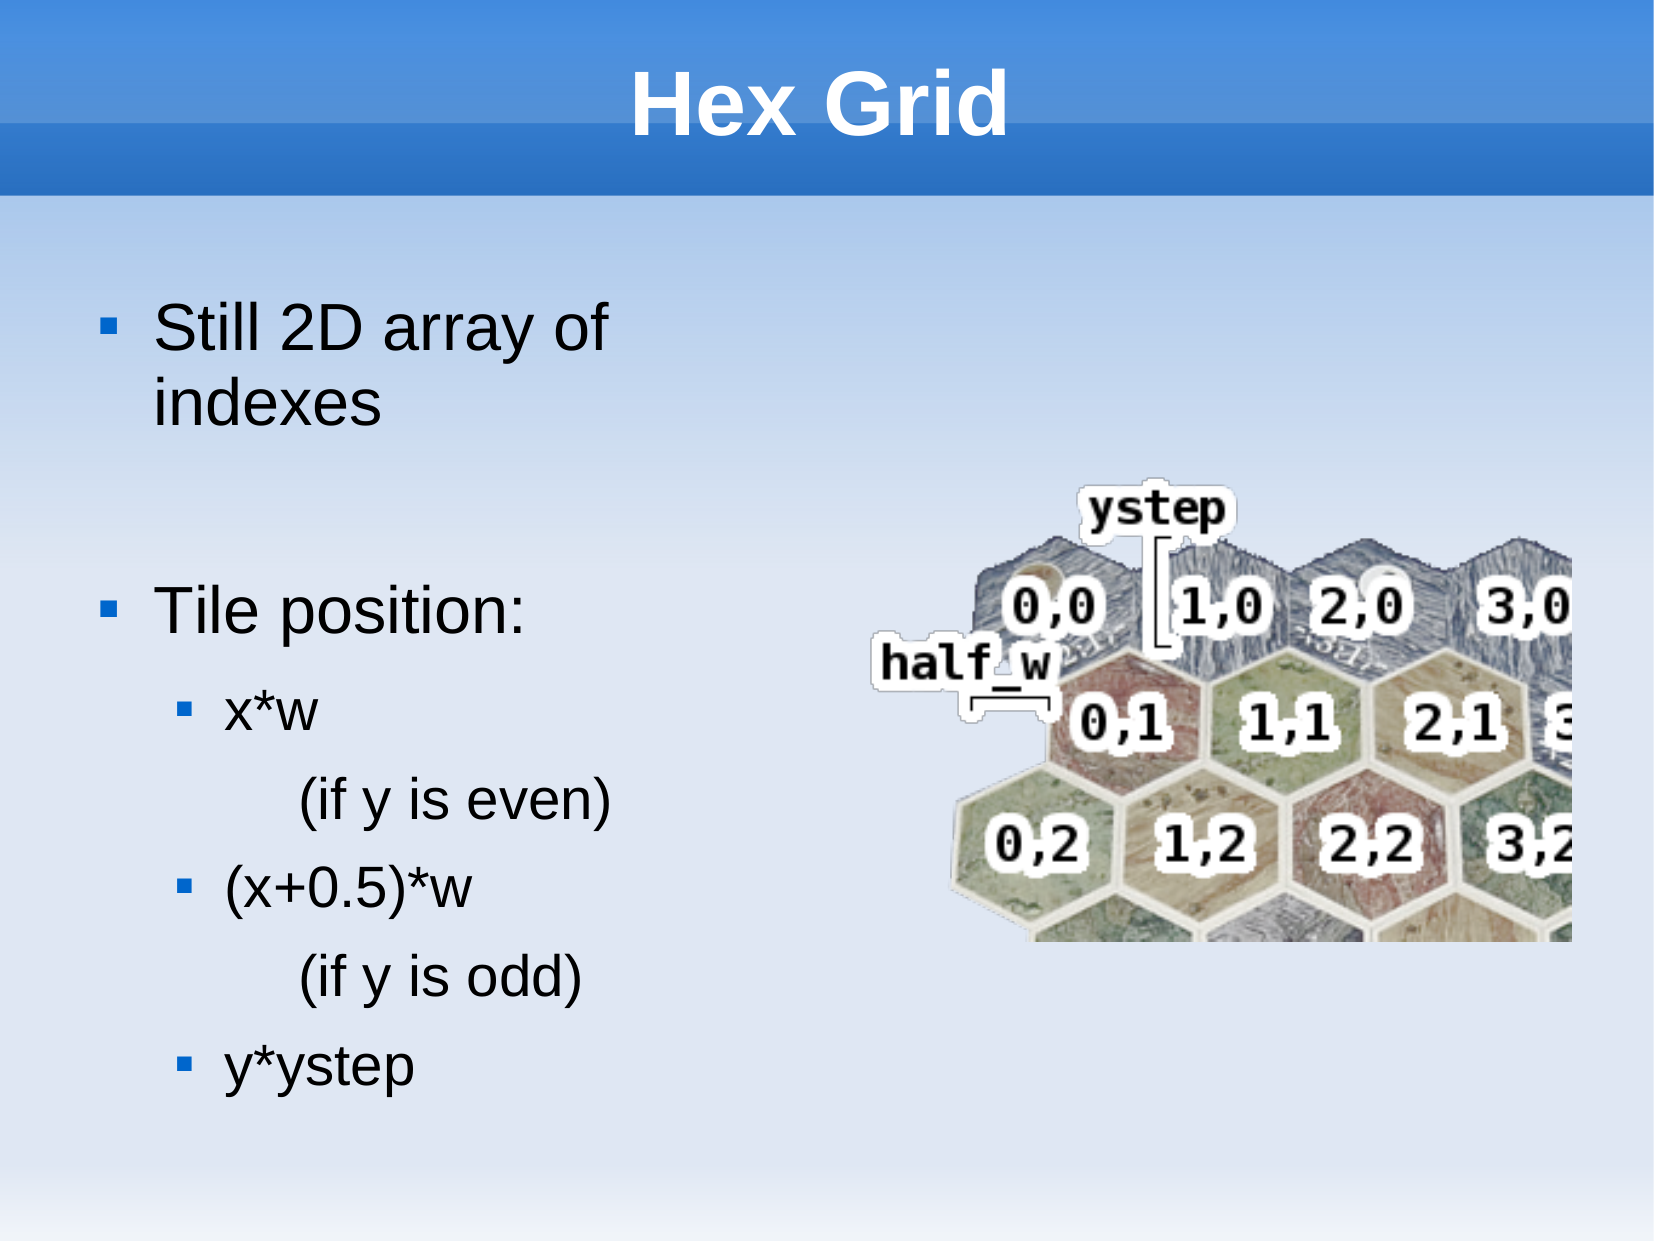

# Hex Grid
Still 2D array of indexes
Tile position:
x*w
	(if y is even)
(x+0.5)*w
	(if y is odd)
y*ystep